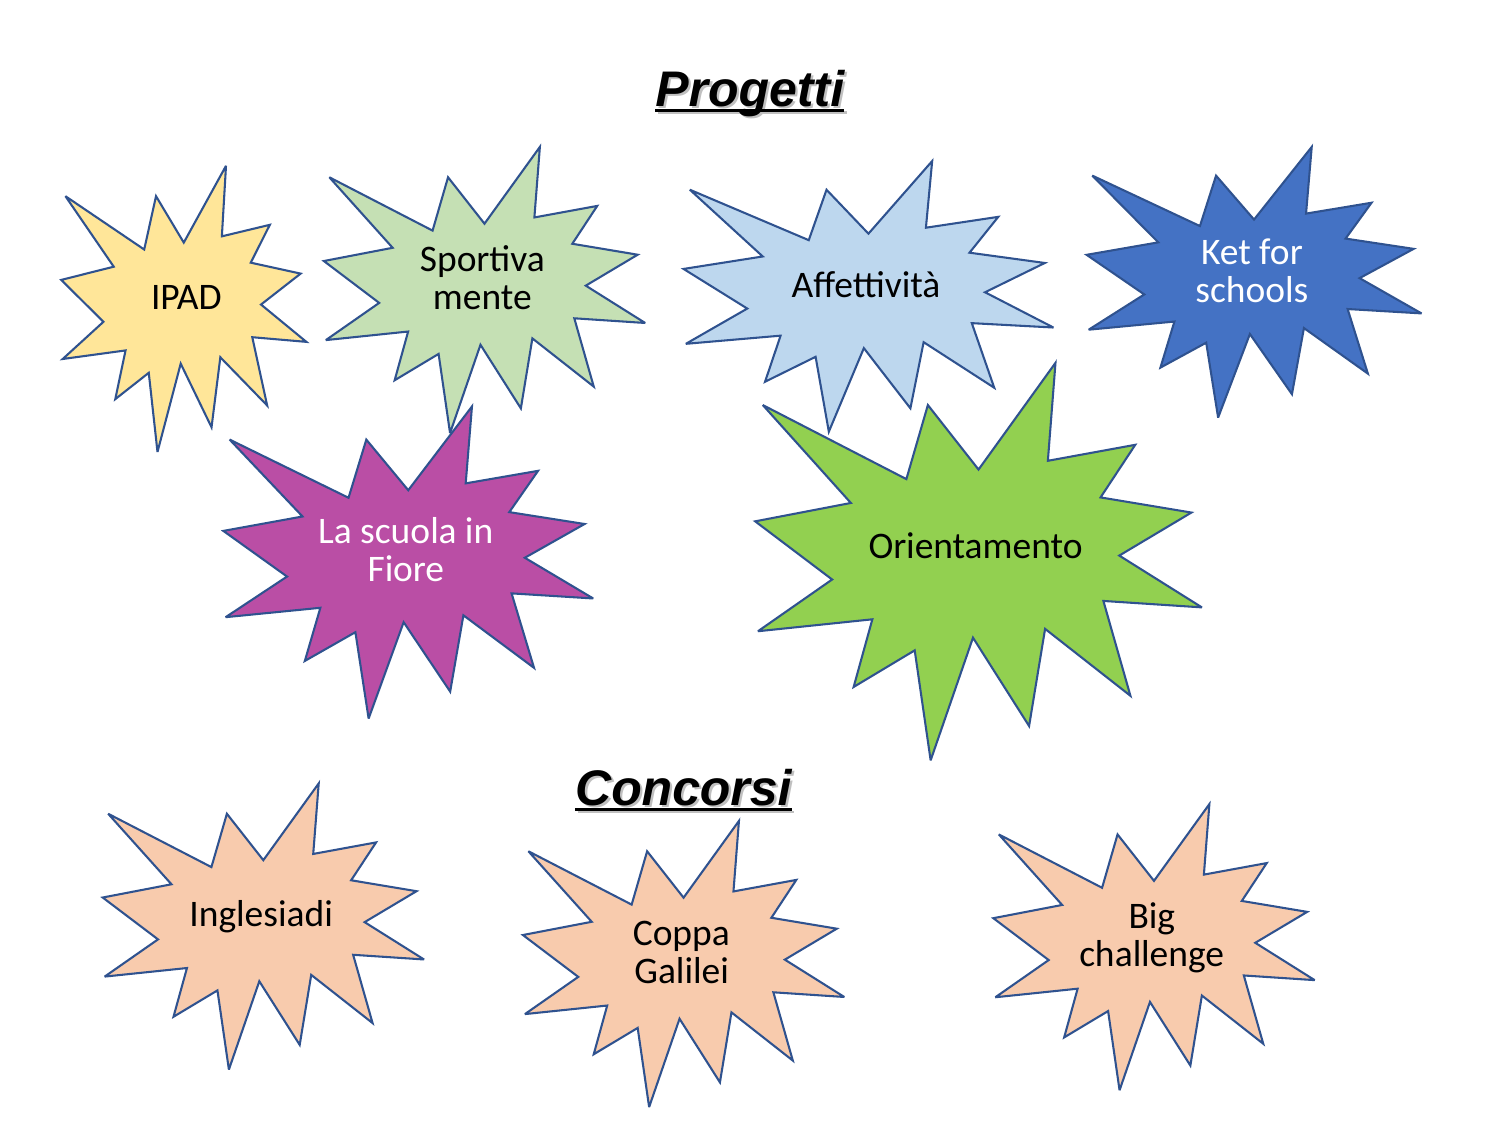

# Progetti
Sportivamente
Ket for schools
Affettività
 IPAD
Orientamento
La scuola in Fiore
Concorsi
Inglesiadi
Big challenge
Coppa Galilei